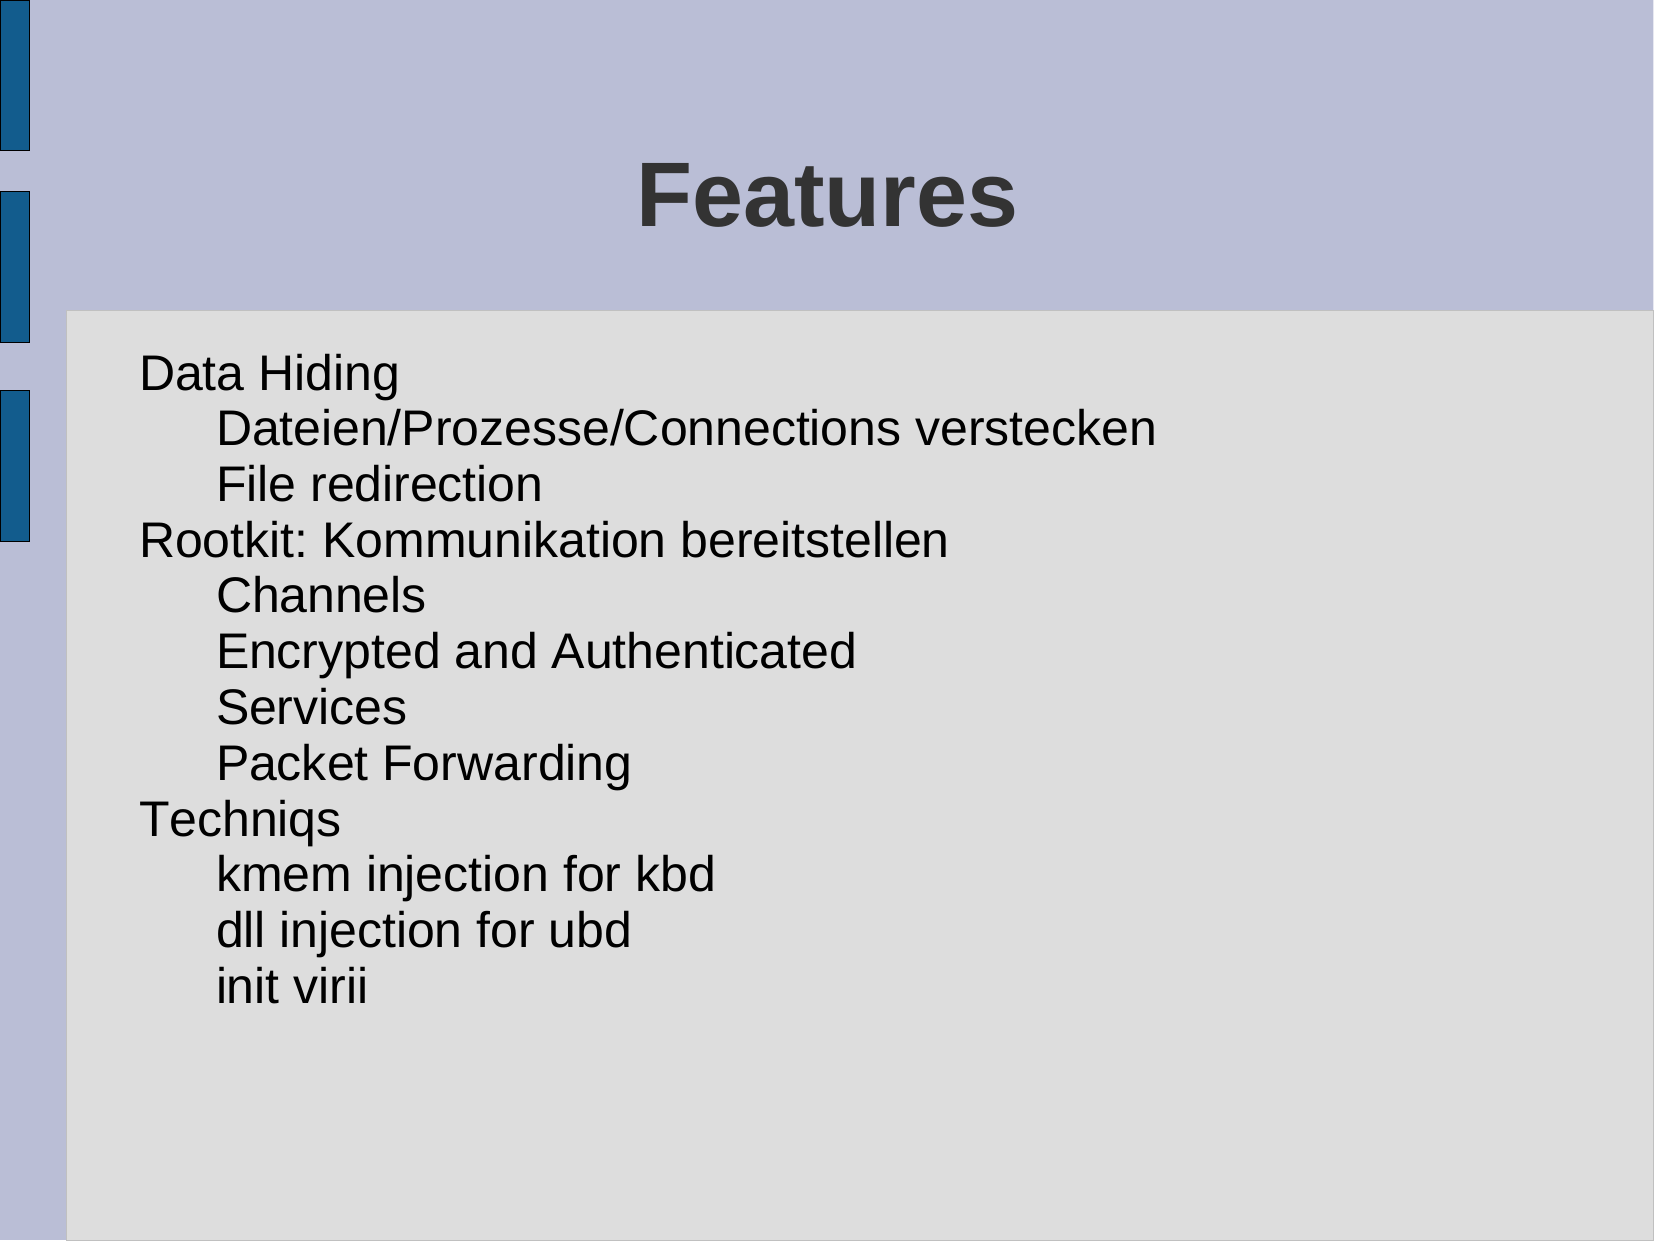

# Features
Data Hiding
Dateien/Prozesse/Connections verstecken
File redirection
Rootkit: Kommunikation bereitstellen
Channels
Encrypted and Authenticated
Services
Packet Forwarding
Techniqs
kmem injection for kbd
dll injection for ubd
init virii